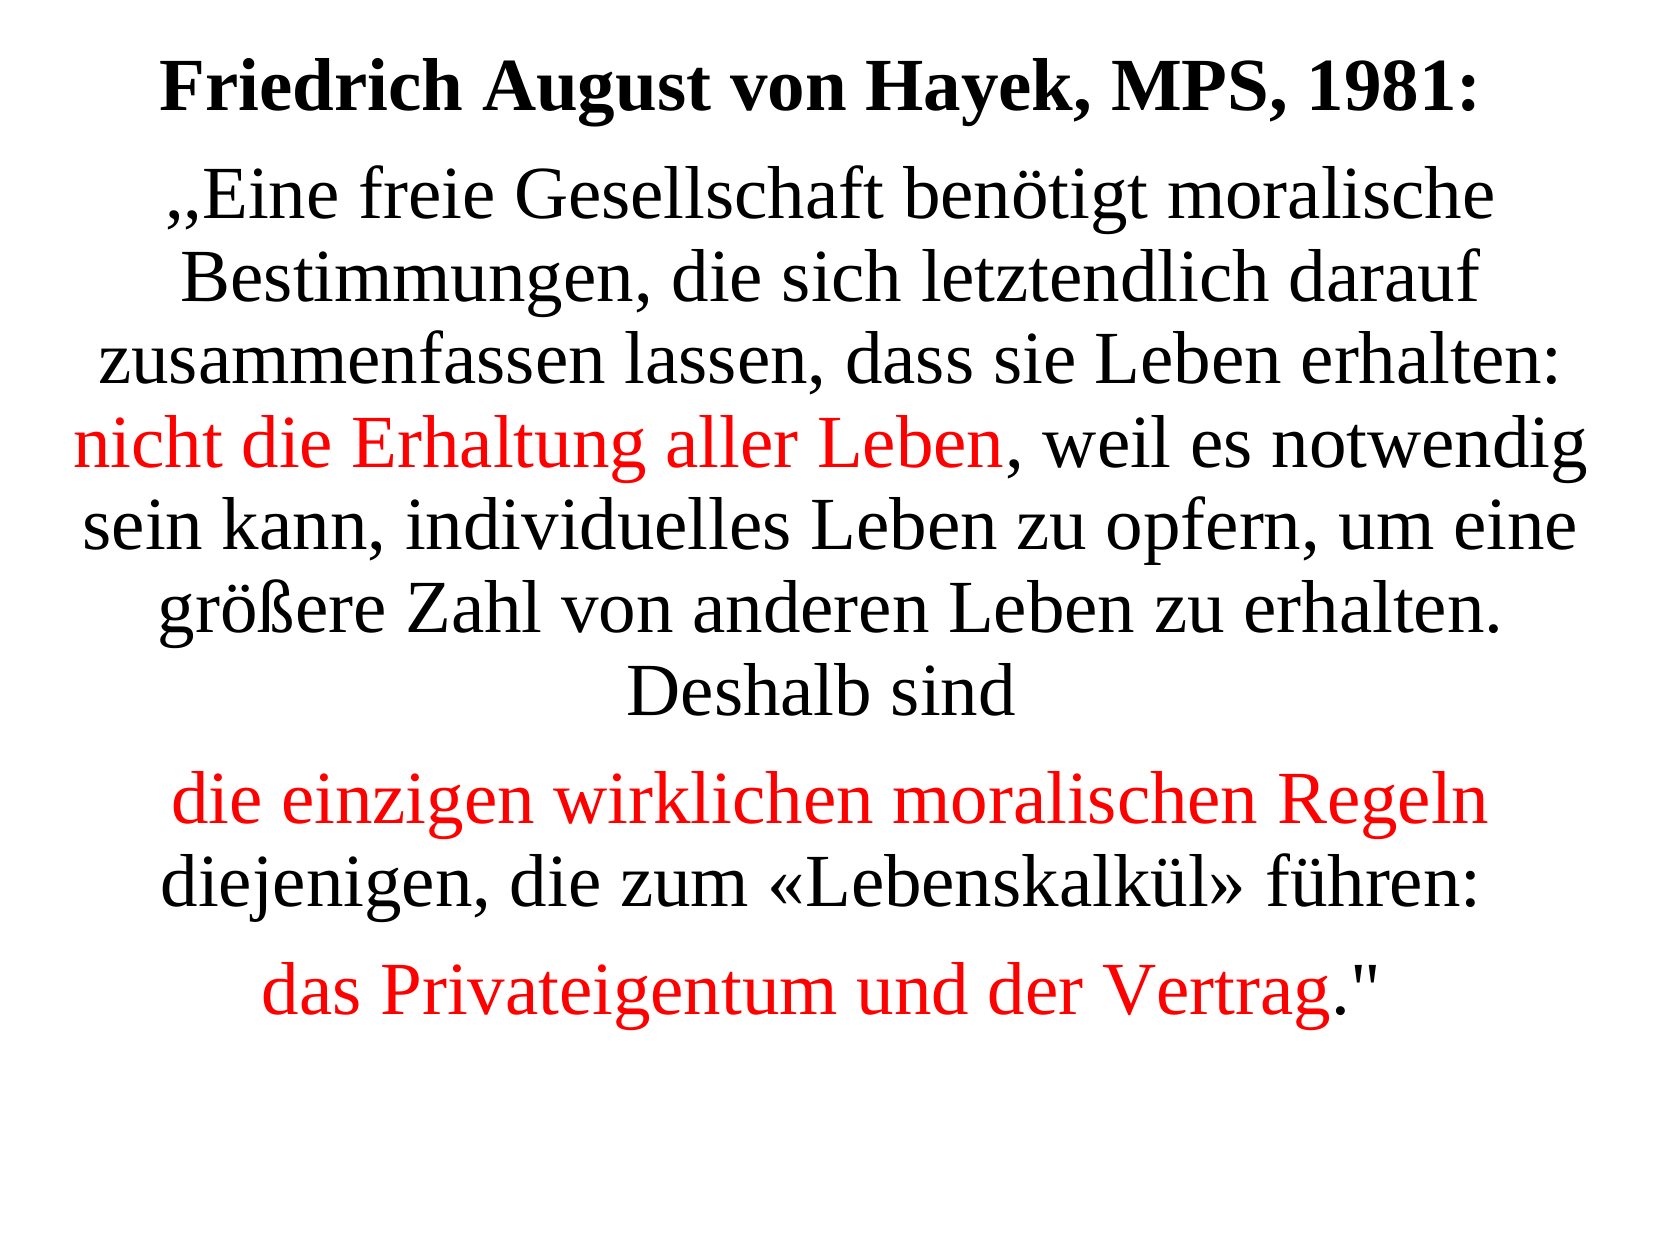

Friedrich August von Hayek, MPS, 1981:
,,Eine freie Gesellschaft benötigt moralische Bestimmungen, die sich letztendlich darauf zusammenfassen lassen, dass sie Leben erhalten: nicht die Erhaltung aller Leben, weil es notwendig sein kann, individuelles Leben zu opfern, um eine größere Zahl von anderen Leben zu erhalten. Deshalb sind
die einzigen wirklichen moralischen Regeln diejenigen, die zum «Lebenskalkül» führen:
das Privateigentum und der Vertrag."